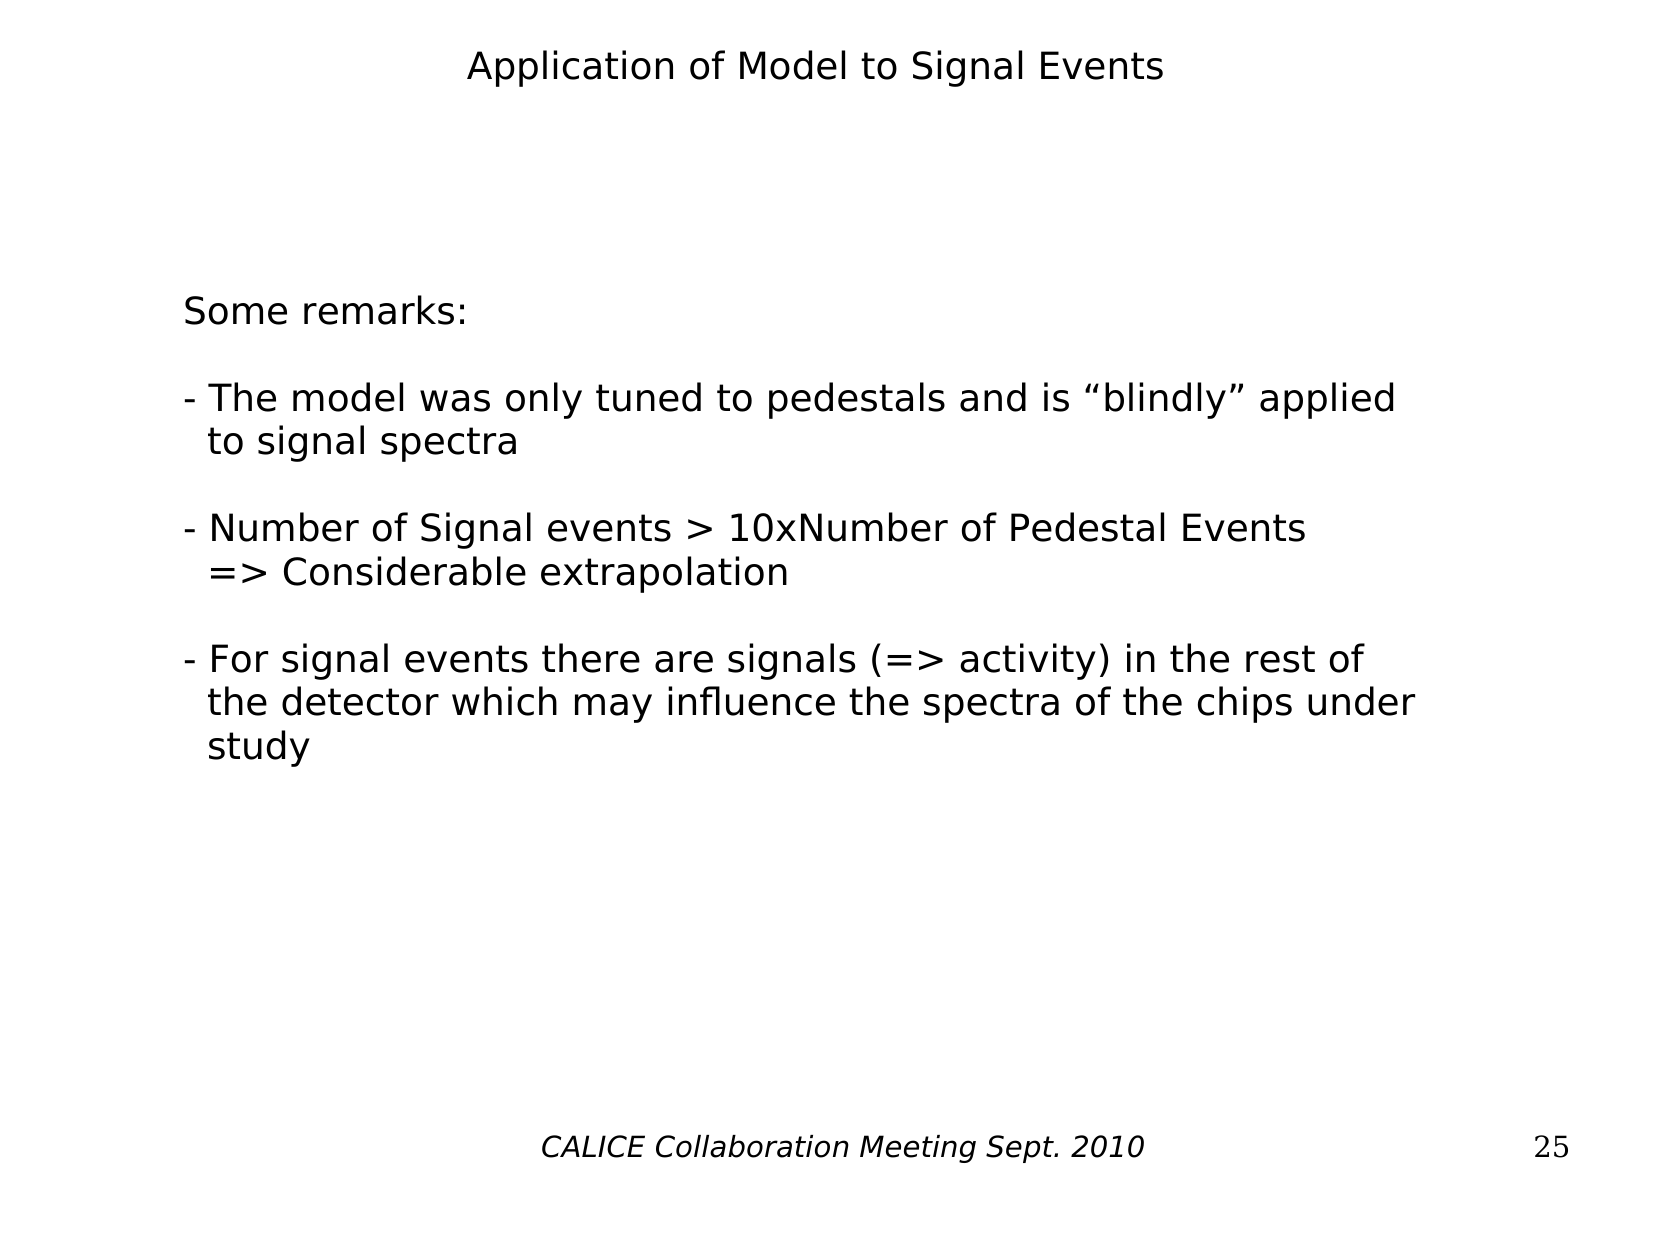

Application of Model to Signal Events
Some remarks:
- The model was only tuned to pedestals and is “blindly” applied
 to signal spectra
- Number of Signal events > 10xNumber of Pedestal Events
 => Considerable extrapolation
- For signal events there are signals (=> activity) in the rest of
 the detector which may influence the spectra of the chips under
 study
25